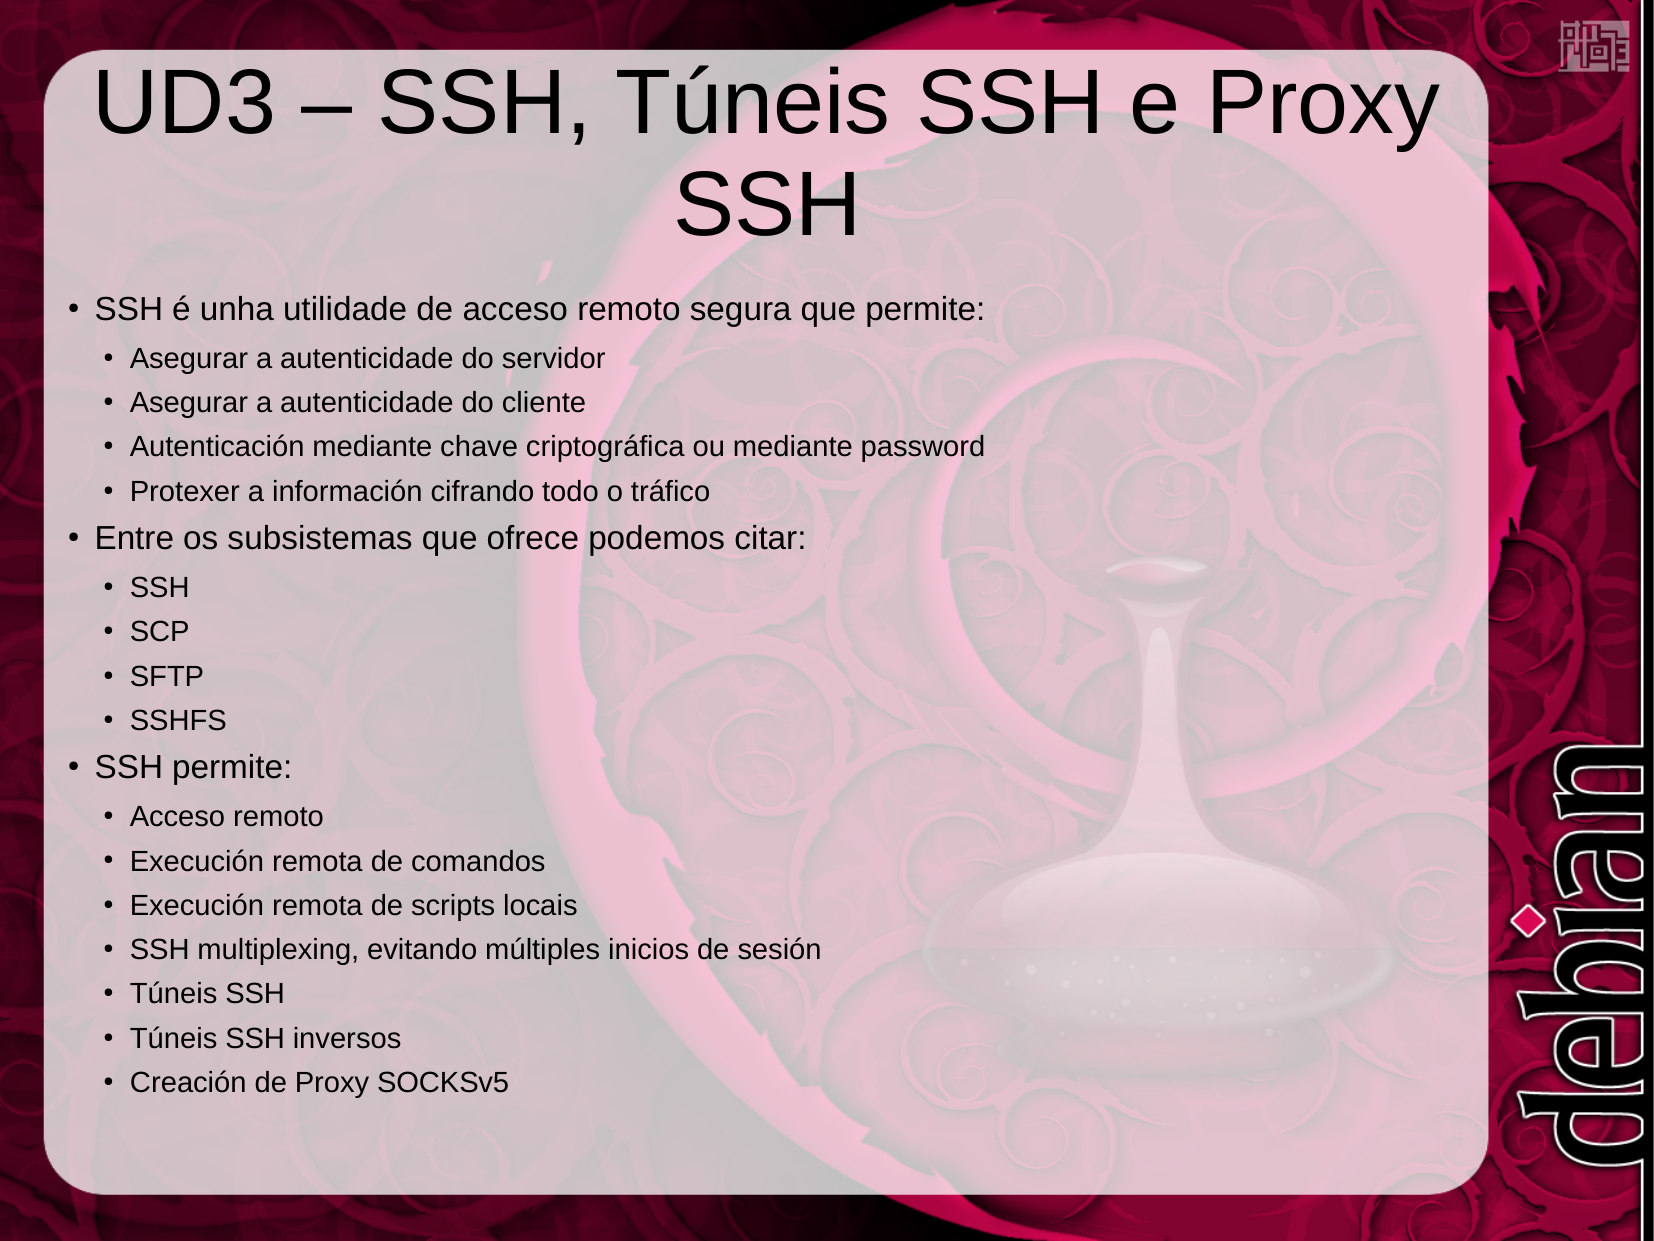

# UD3 – SSH, Túneis SSH e Proxy SSH
SSH é unha utilidade de acceso remoto segura que permite:
Asegurar a autenticidade do servidor
Asegurar a autenticidade do cliente
Autenticación mediante chave criptográfica ou mediante password
Protexer a información cifrando todo o tráfico
Entre os subsistemas que ofrece podemos citar:
SSH
SCP
SFTP
SSHFS
SSH permite:
Acceso remoto
Execución remota de comandos
Execución remota de scripts locais
SSH multiplexing, evitando múltiples inicios de sesión
Túneis SSH
Túneis SSH inversos
Creación de Proxy SOCKSv5